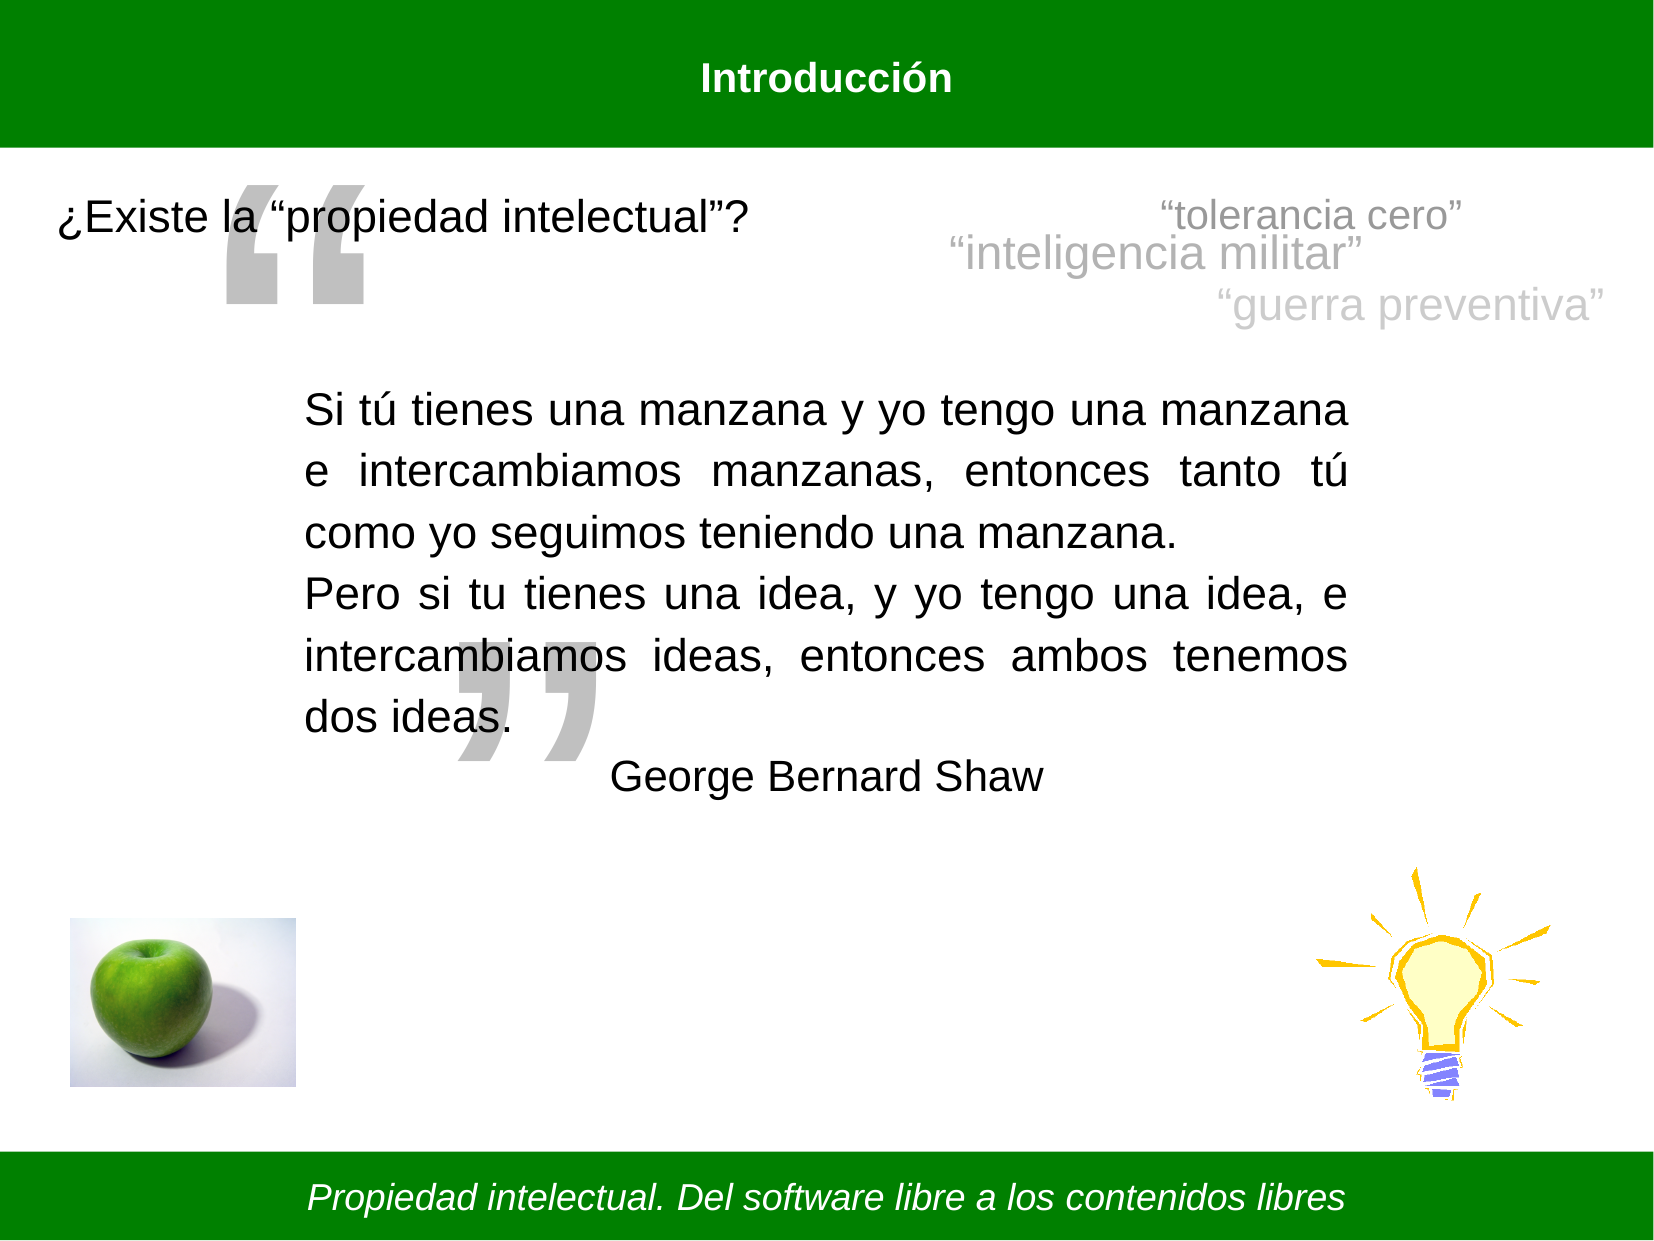

Introducción
“
¿Existe la “propiedad intelectual”?
“tolerancia cero”
“inteligencia militar”
“guerra preventiva”
Si tú tienes una manzana y yo tengo una manzana e intercambiamos manzanas, entonces tanto tú como yo seguimos teniendo una manzana.
Pero si tu tienes una idea, y yo tengo una idea, e intercambiamos ideas, entonces ambos tenemos dos ideas.
George Bernard Shaw
”
Propiedad intelectual. Del software libre a los contenidos libres